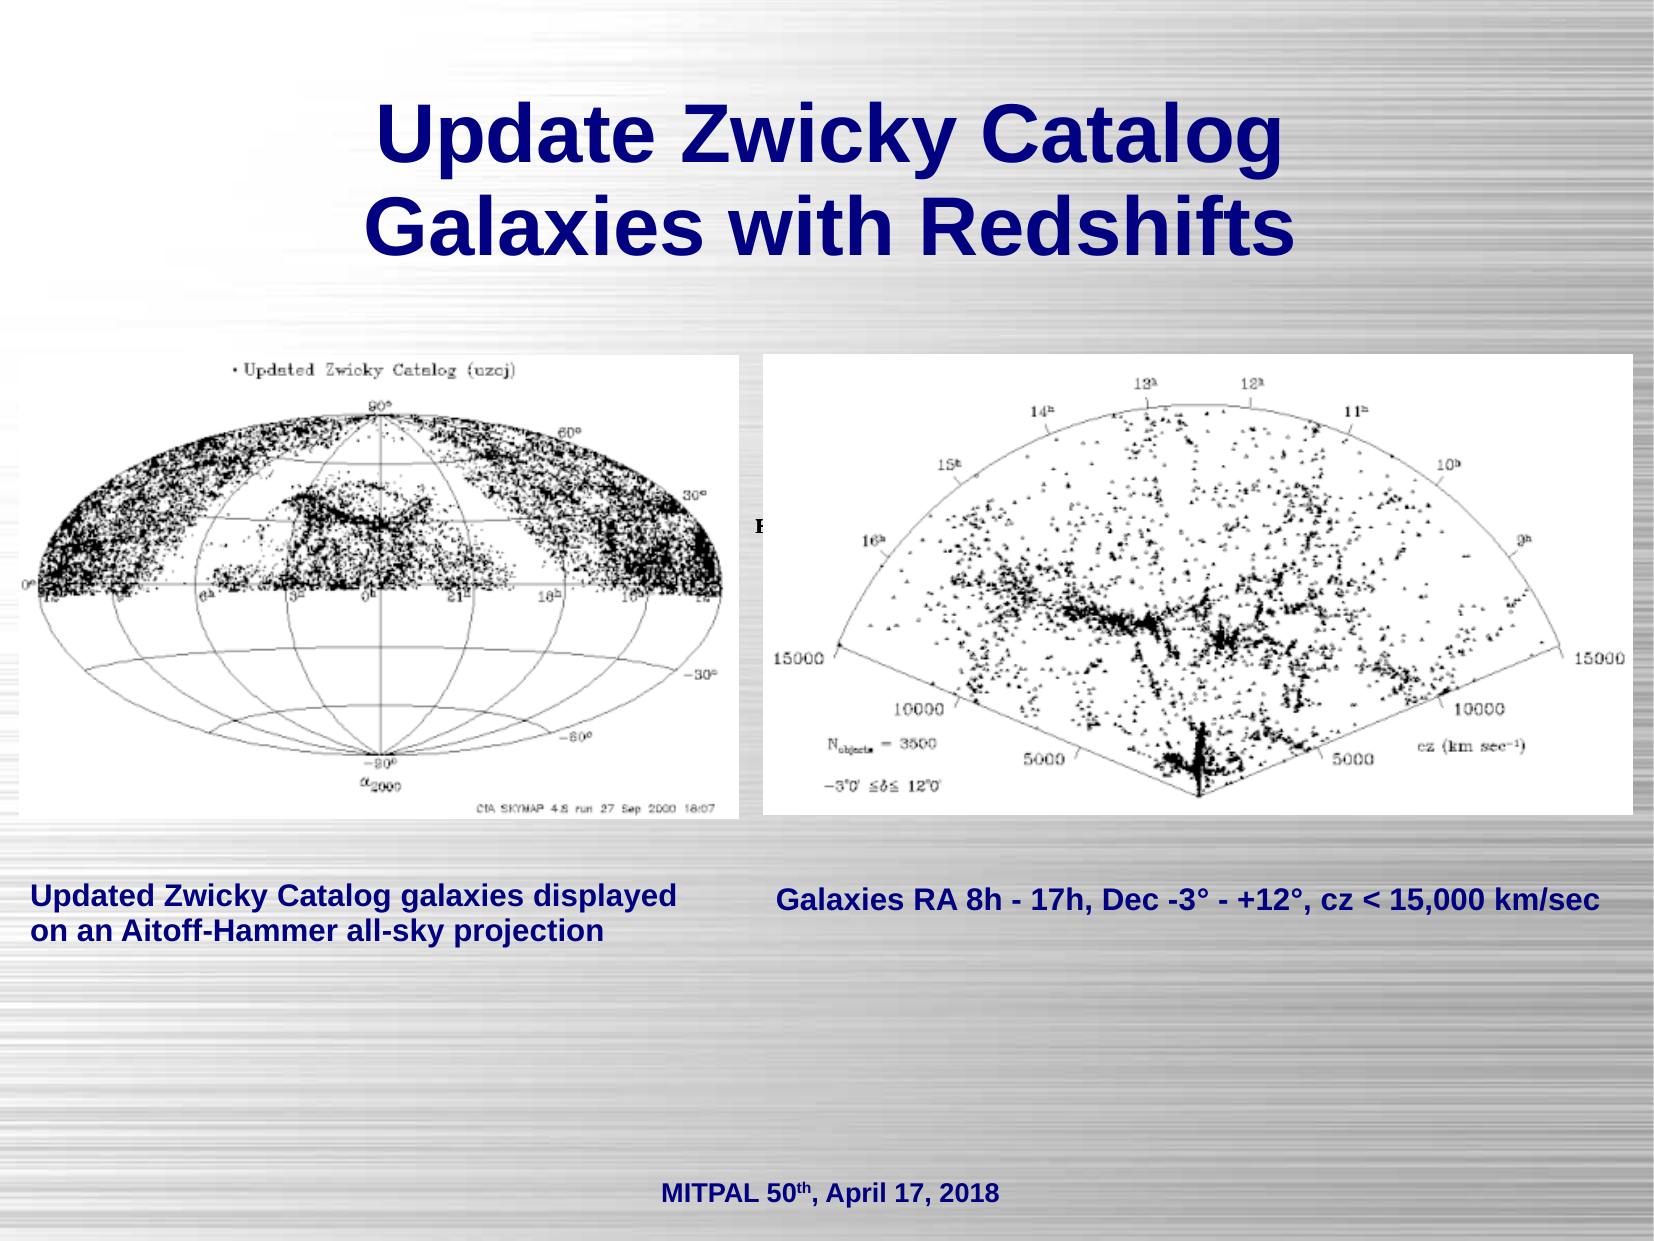

Update Zwicky Catalog
Galaxies with Redshifts
Updated Zwicky Catalog galaxies displayed
on an Aitoff-Hammer all-sky projection
Galaxies RA 8h - 17h, Dec -3° - +12°, cz < 15,000 km/sec
MITPAL 50th, April 17, 2018